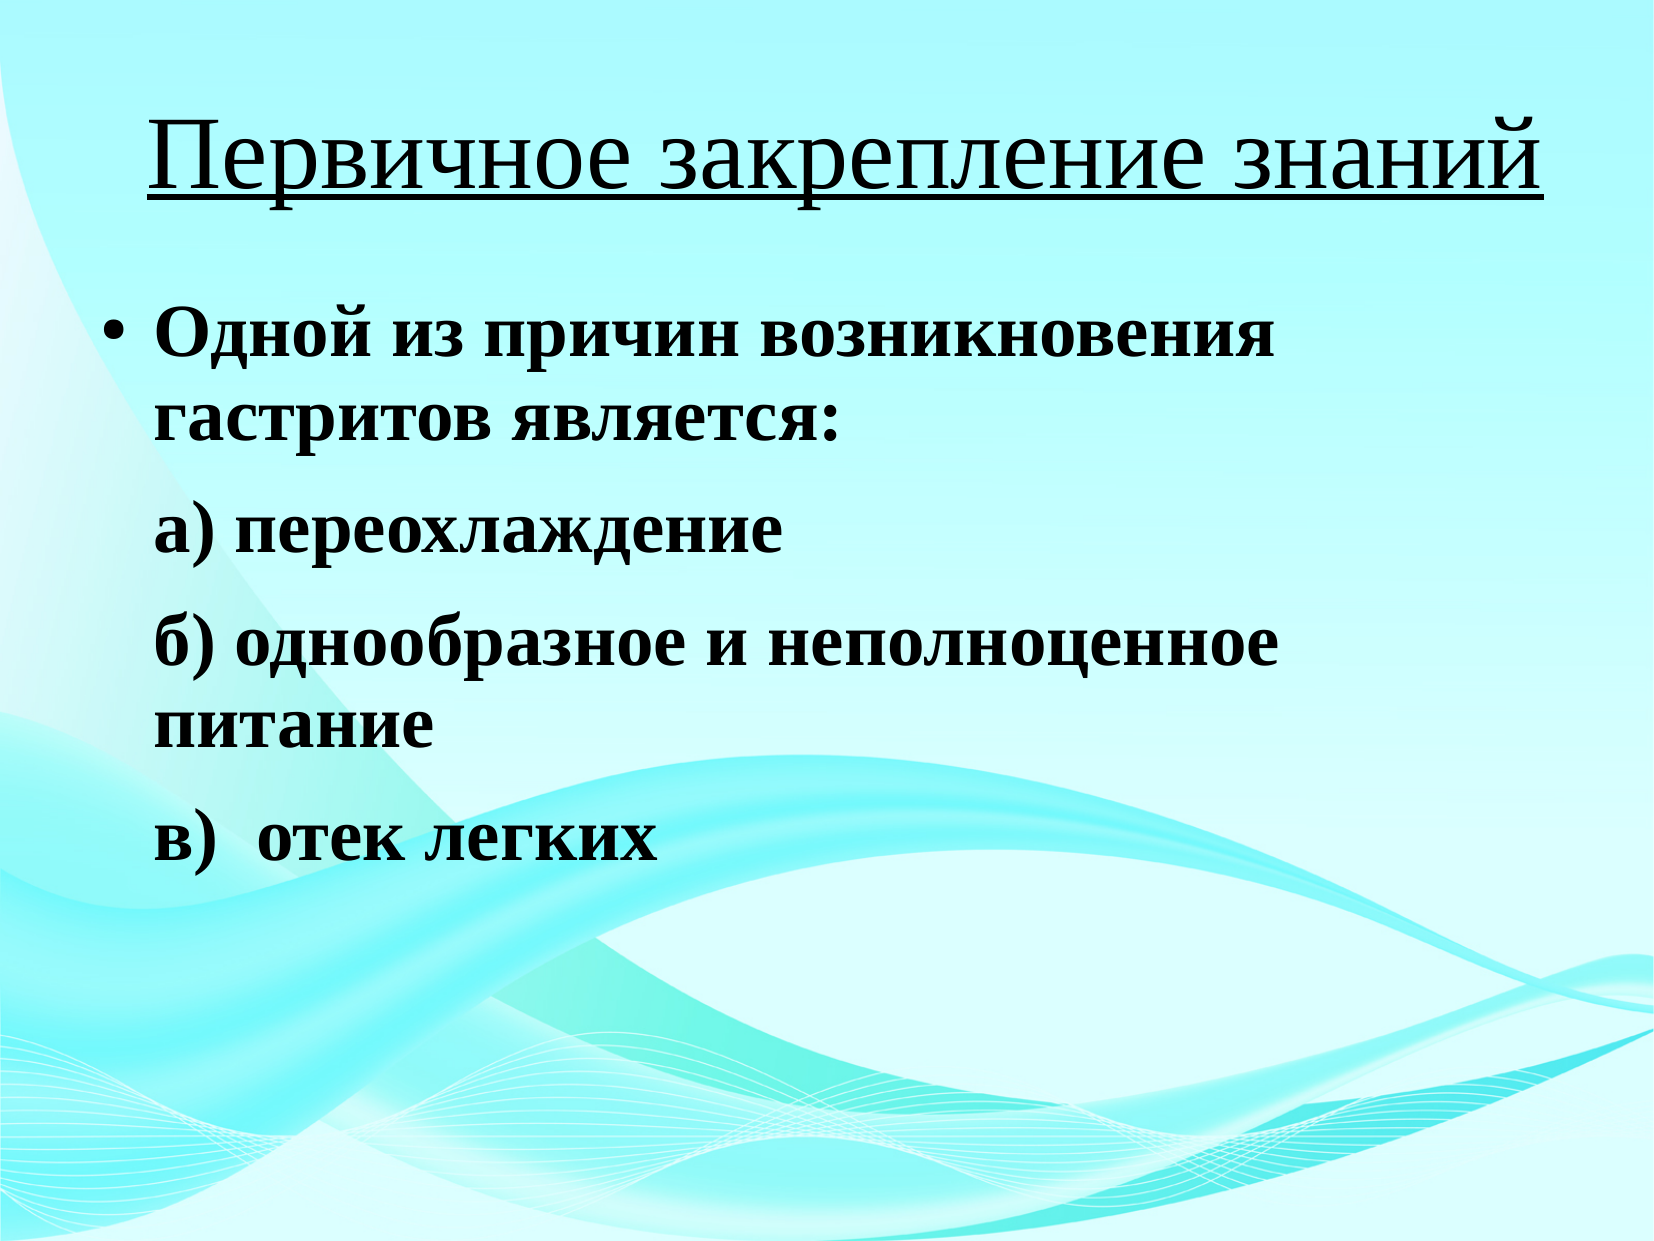

# Первичное закрепление знаний
Одной из причин возникновения гастритов является:
а) переохлаждение
б) однообразное и неполноценное питание
в) отек легких